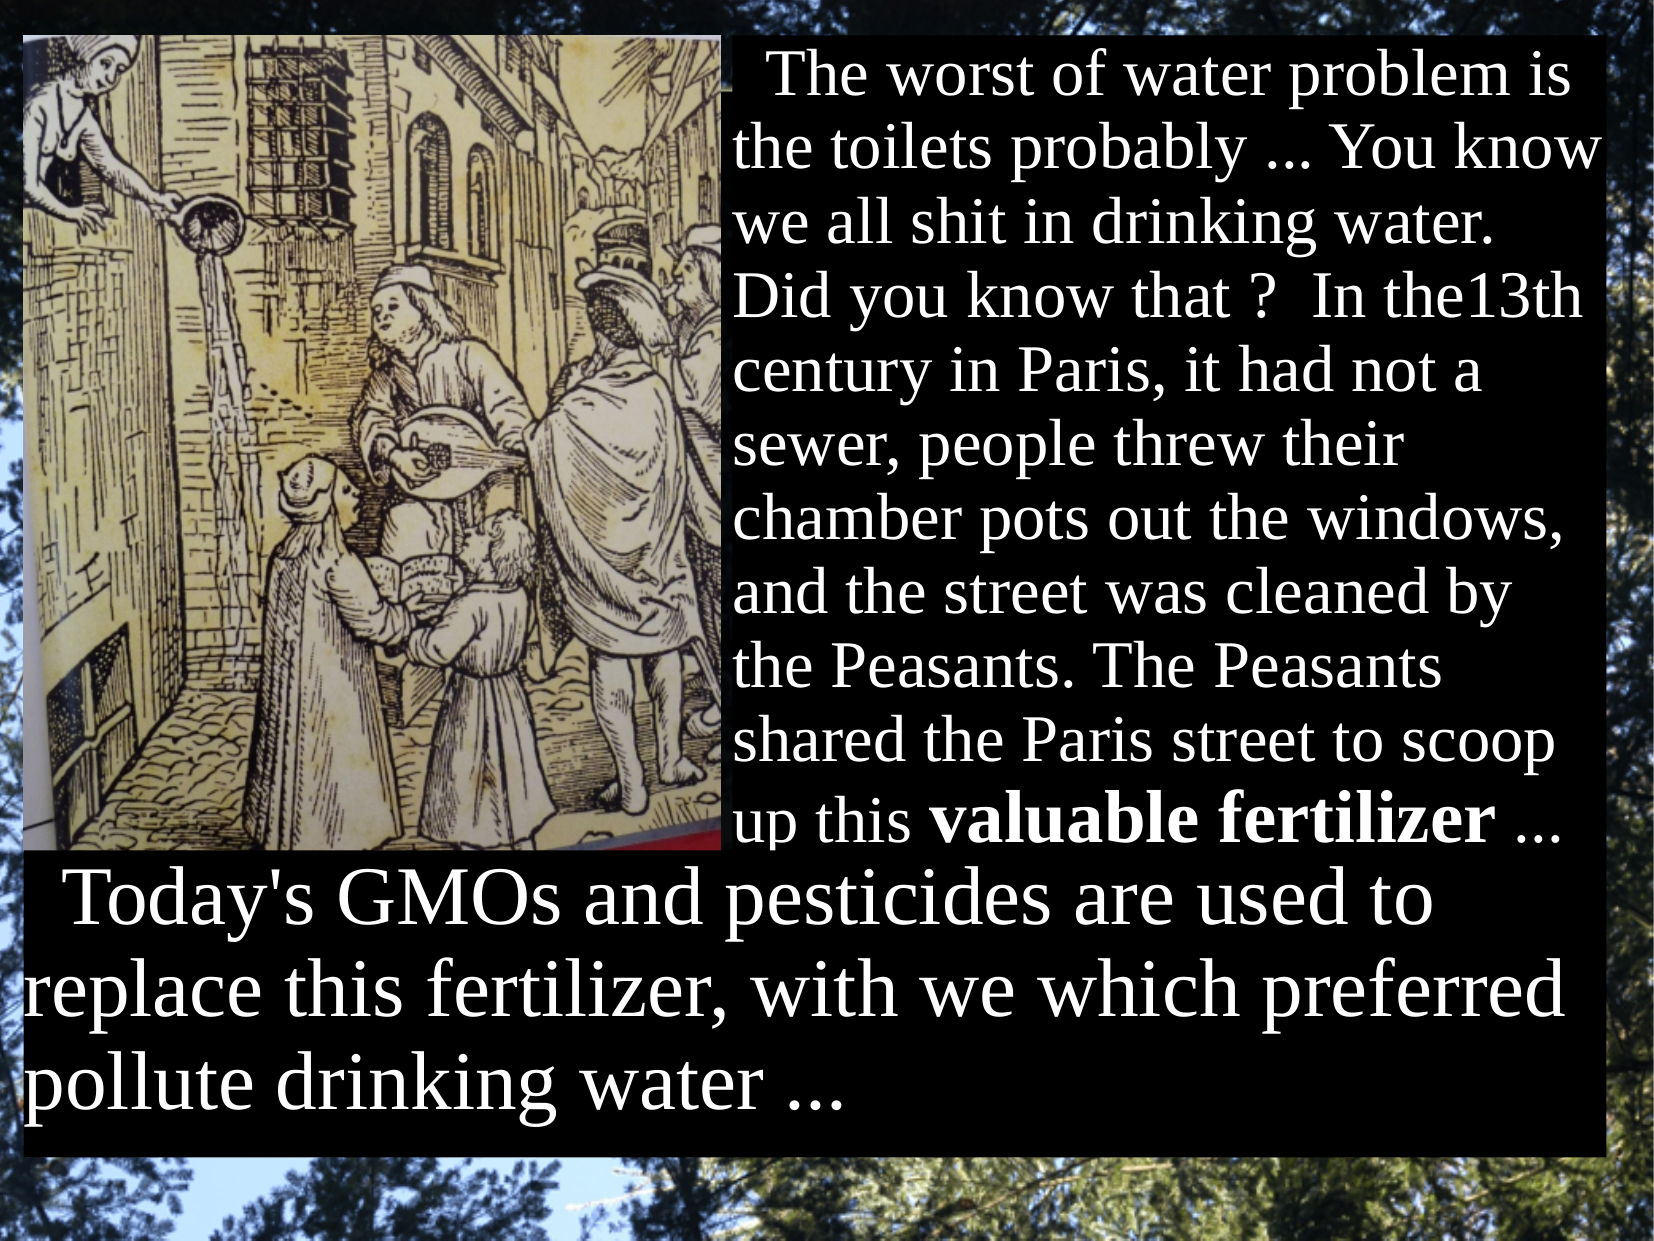

# The worst of water problem is the toilets probably ... You know we all shit in drinking water. Did you know that ? In the13th century in Paris, it had not a sewer, people threw their chamber pots out the windows, and the street was cleaned by the Peasants. The Peasants shared the Paris street to scoop up this valuable fertilizer ...
 Today's GMOs and pesticides are used to replace this fertilizer, with we which preferred pollute drinking water ...